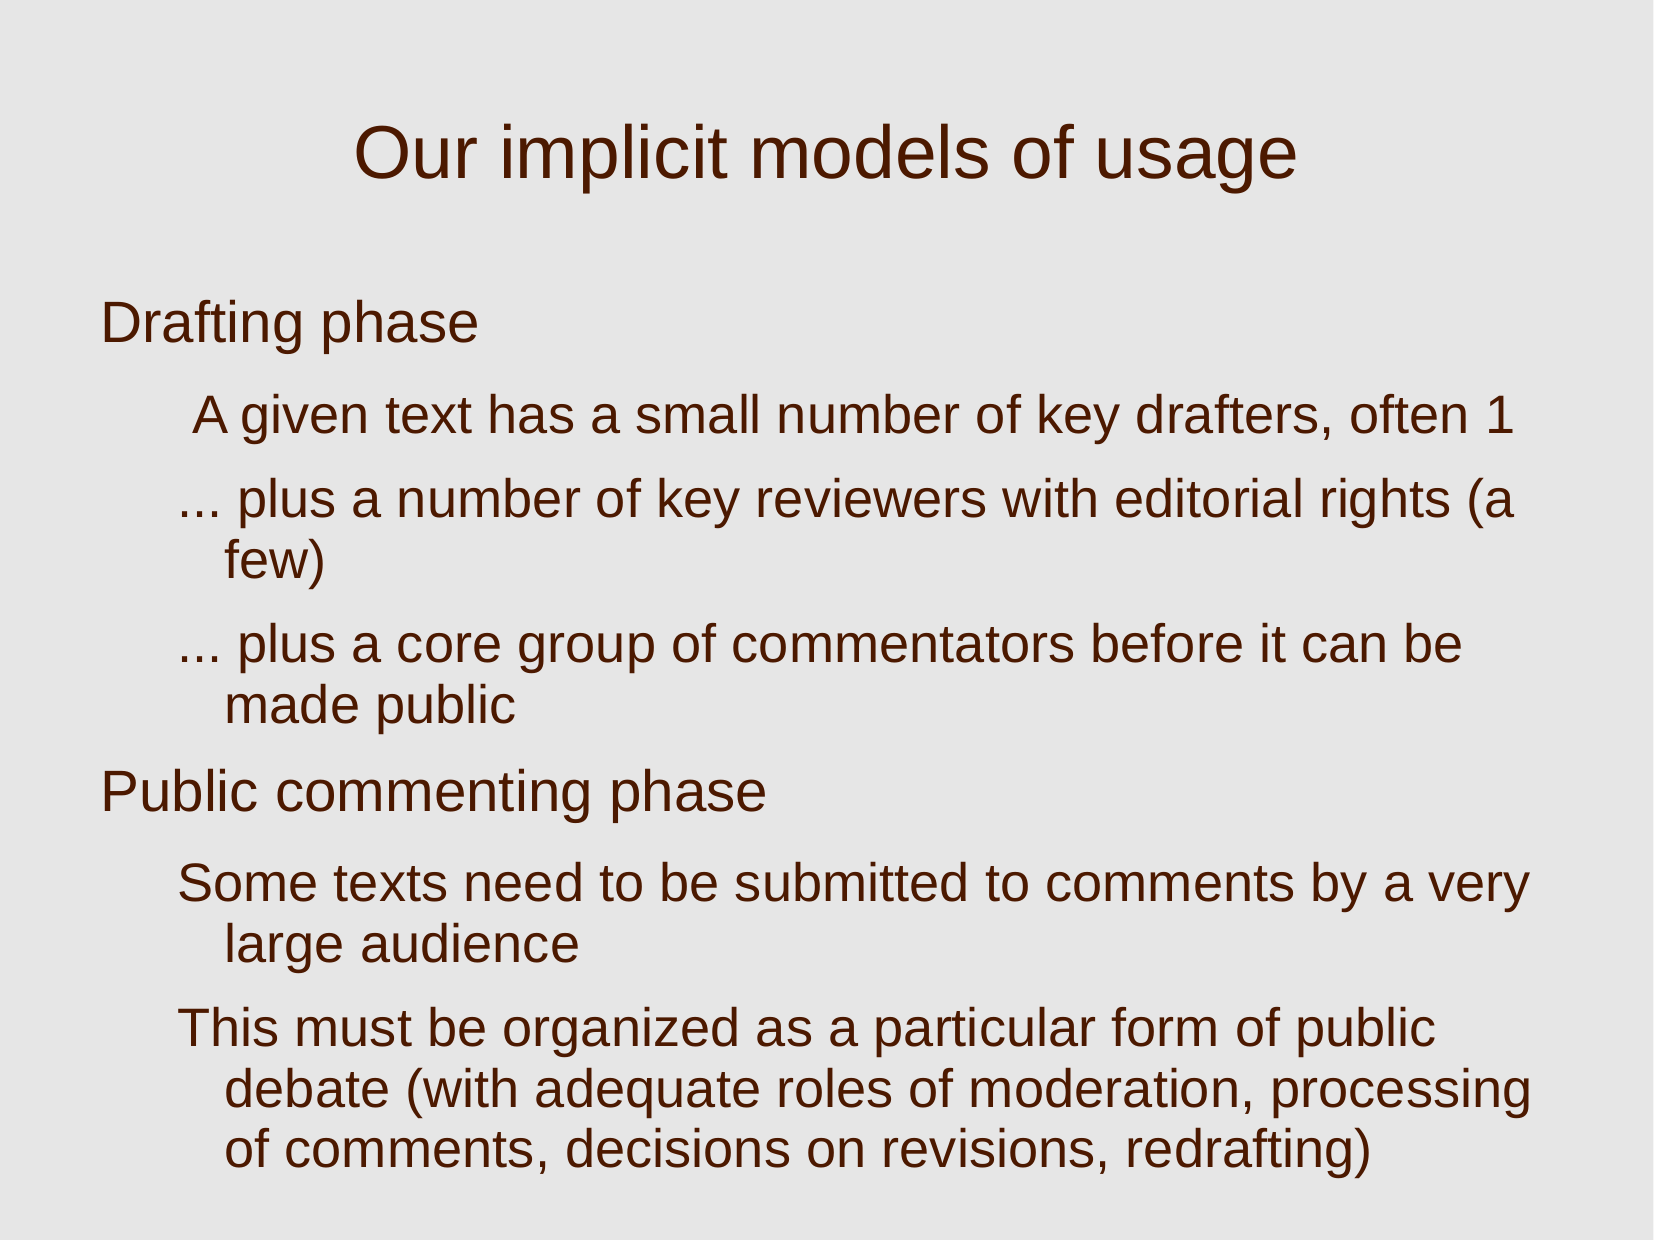

# Our implicit models of usage
Drafting phase
 A given text has a small number of key drafters, often 1
... plus a number of key reviewers with editorial rights (a few)
... plus a core group of commentators before it can be made public
Public commenting phase
Some texts need to be submitted to comments by a very large audience
This must be organized as a particular form of public debate (with adequate roles of moderation, processing of comments, decisions on revisions, redrafting)